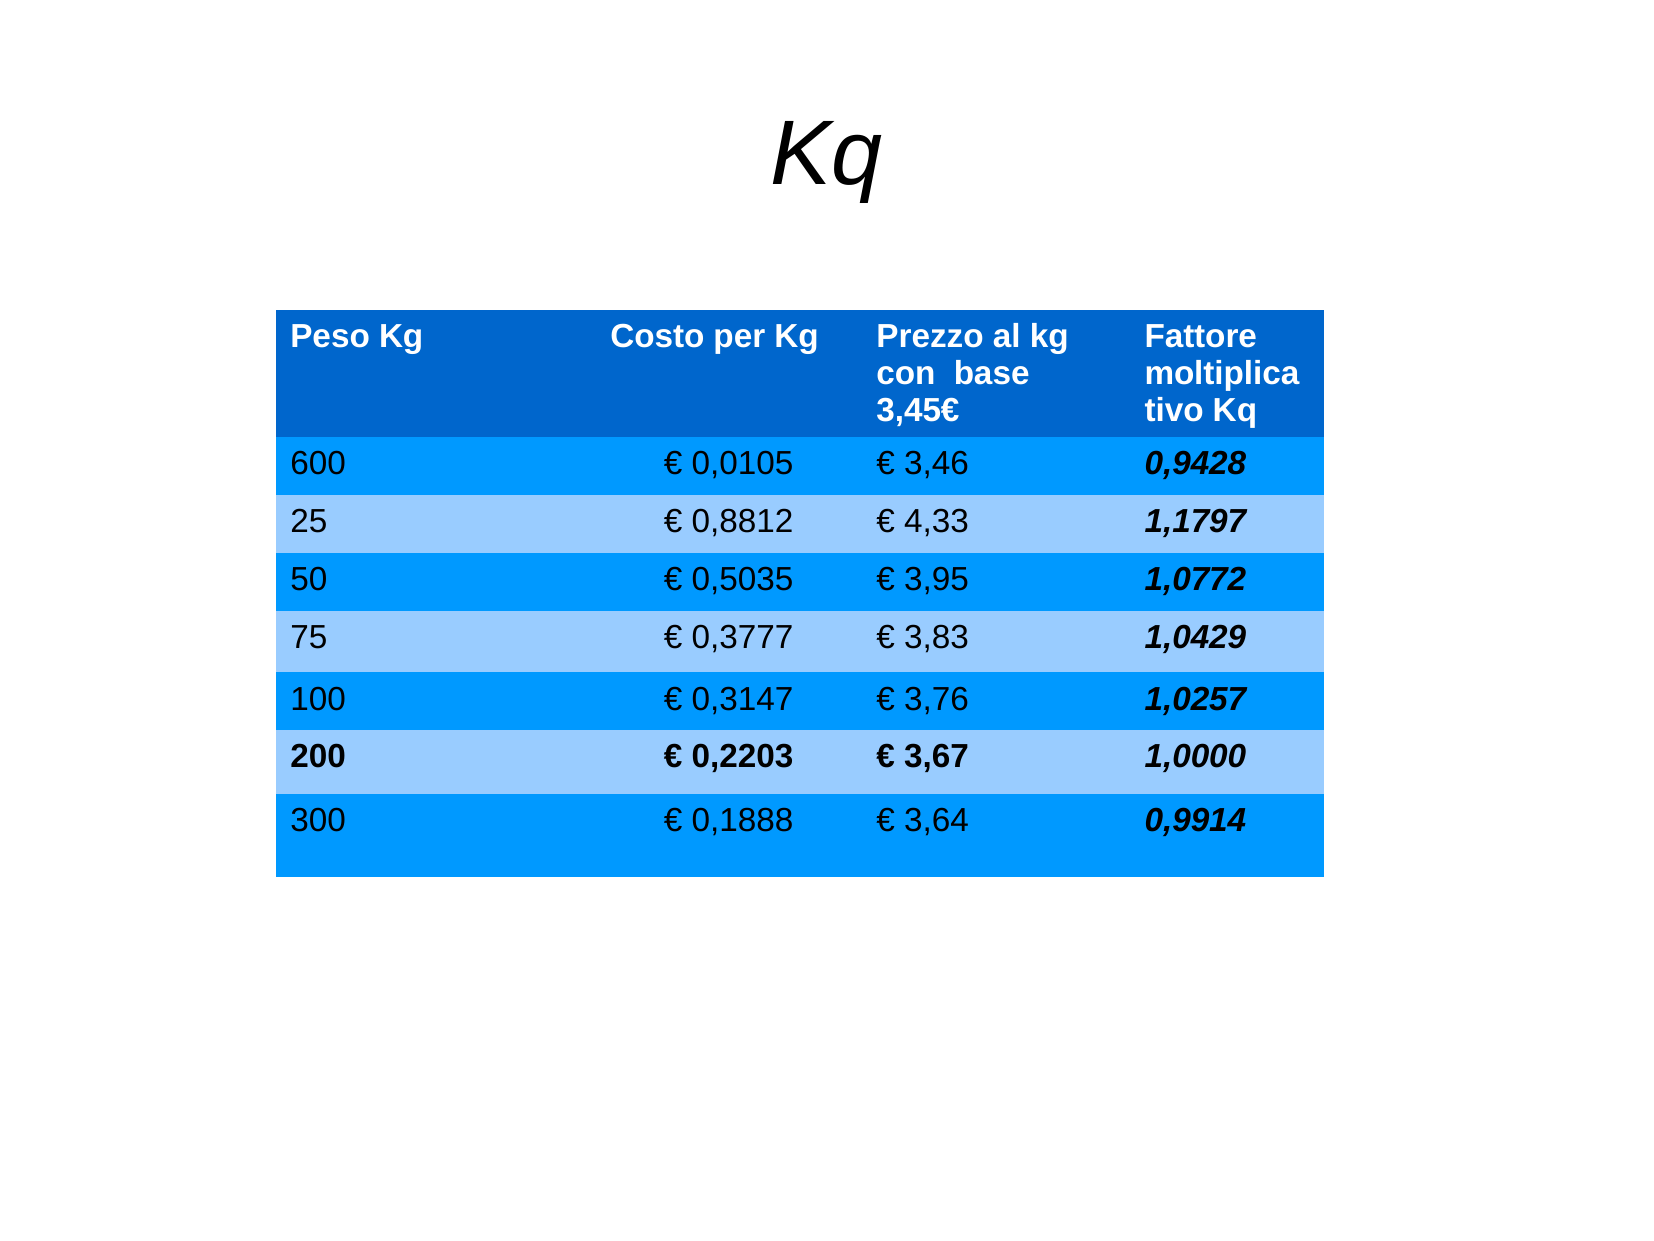

# Kq
| Peso Kg | | | | Costo per Kg | Prezzo al kg con base 3,45€ | Fattore moltiplicativo Kq |
| --- | --- | --- | --- | --- | --- | --- |
| 600 | | | | € 0,0105 | € 3,46 | 0,9428 |
| 25 | | | | € 0,8812 | € 4,33 | 1,1797 |
| 50 | | | | € 0,5035 | € 3,95 | 1,0772 |
| 75 | | | | € 0,3777 | € 3,83 | 1,0429 |
| 100 | | | | € 0,3147 | € 3,76 | 1,0257 |
| 200 | | | | € 0,2203 | € 3,67 | 1,0000 |
| 300 | | | | € 0,1888 | € 3,64 | 0,9914 |